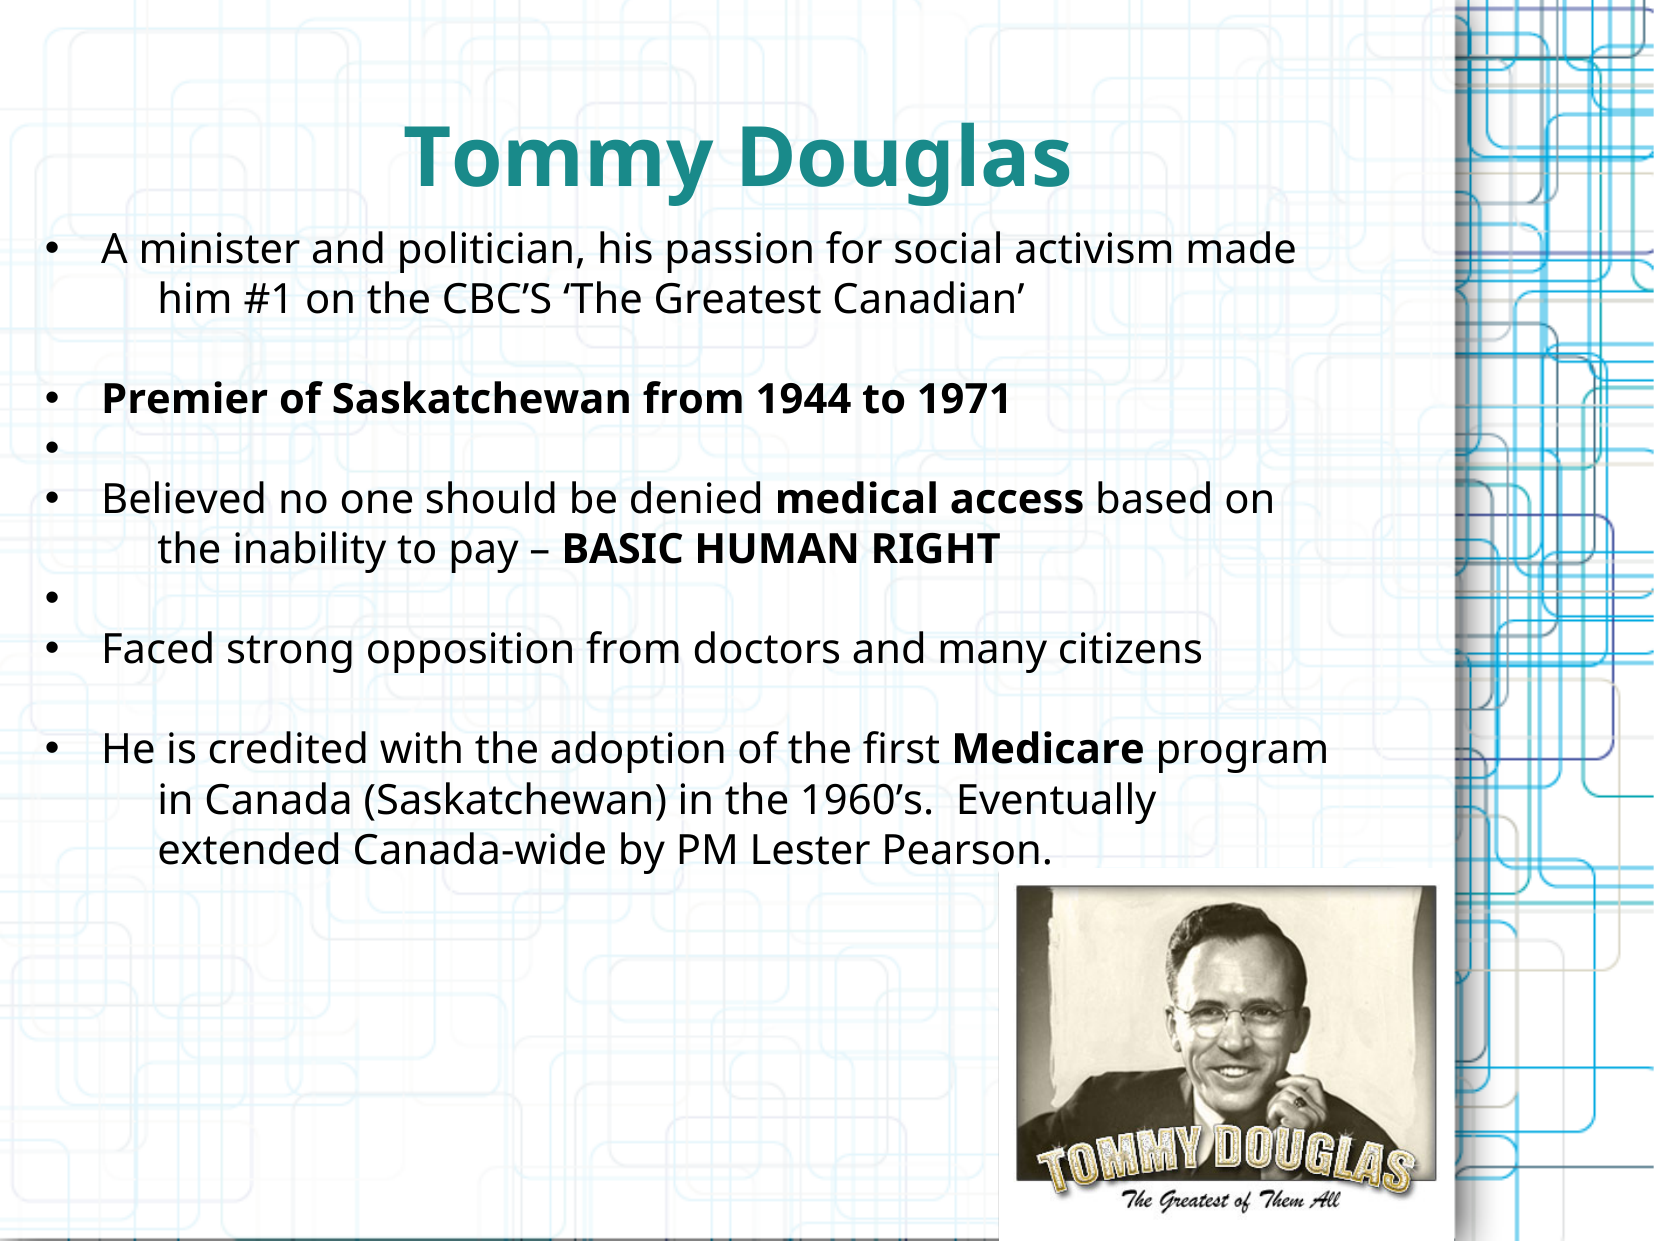

# Tommy Douglas
A minister and politician, his passion for social activism made him #1 on the CBC’S ‘The Greatest Canadian’
Premier of Saskatchewan from 1944 to 1971
Believed no one should be denied medical access based on the inability to pay – BASIC HUMAN RIGHT
Faced strong opposition from doctors and many citizens
He is credited with the adoption of the first Medicare program in Canada (Saskatchewan) in the 1960’s. Eventually extended Canada-wide by PM Lester Pearson.